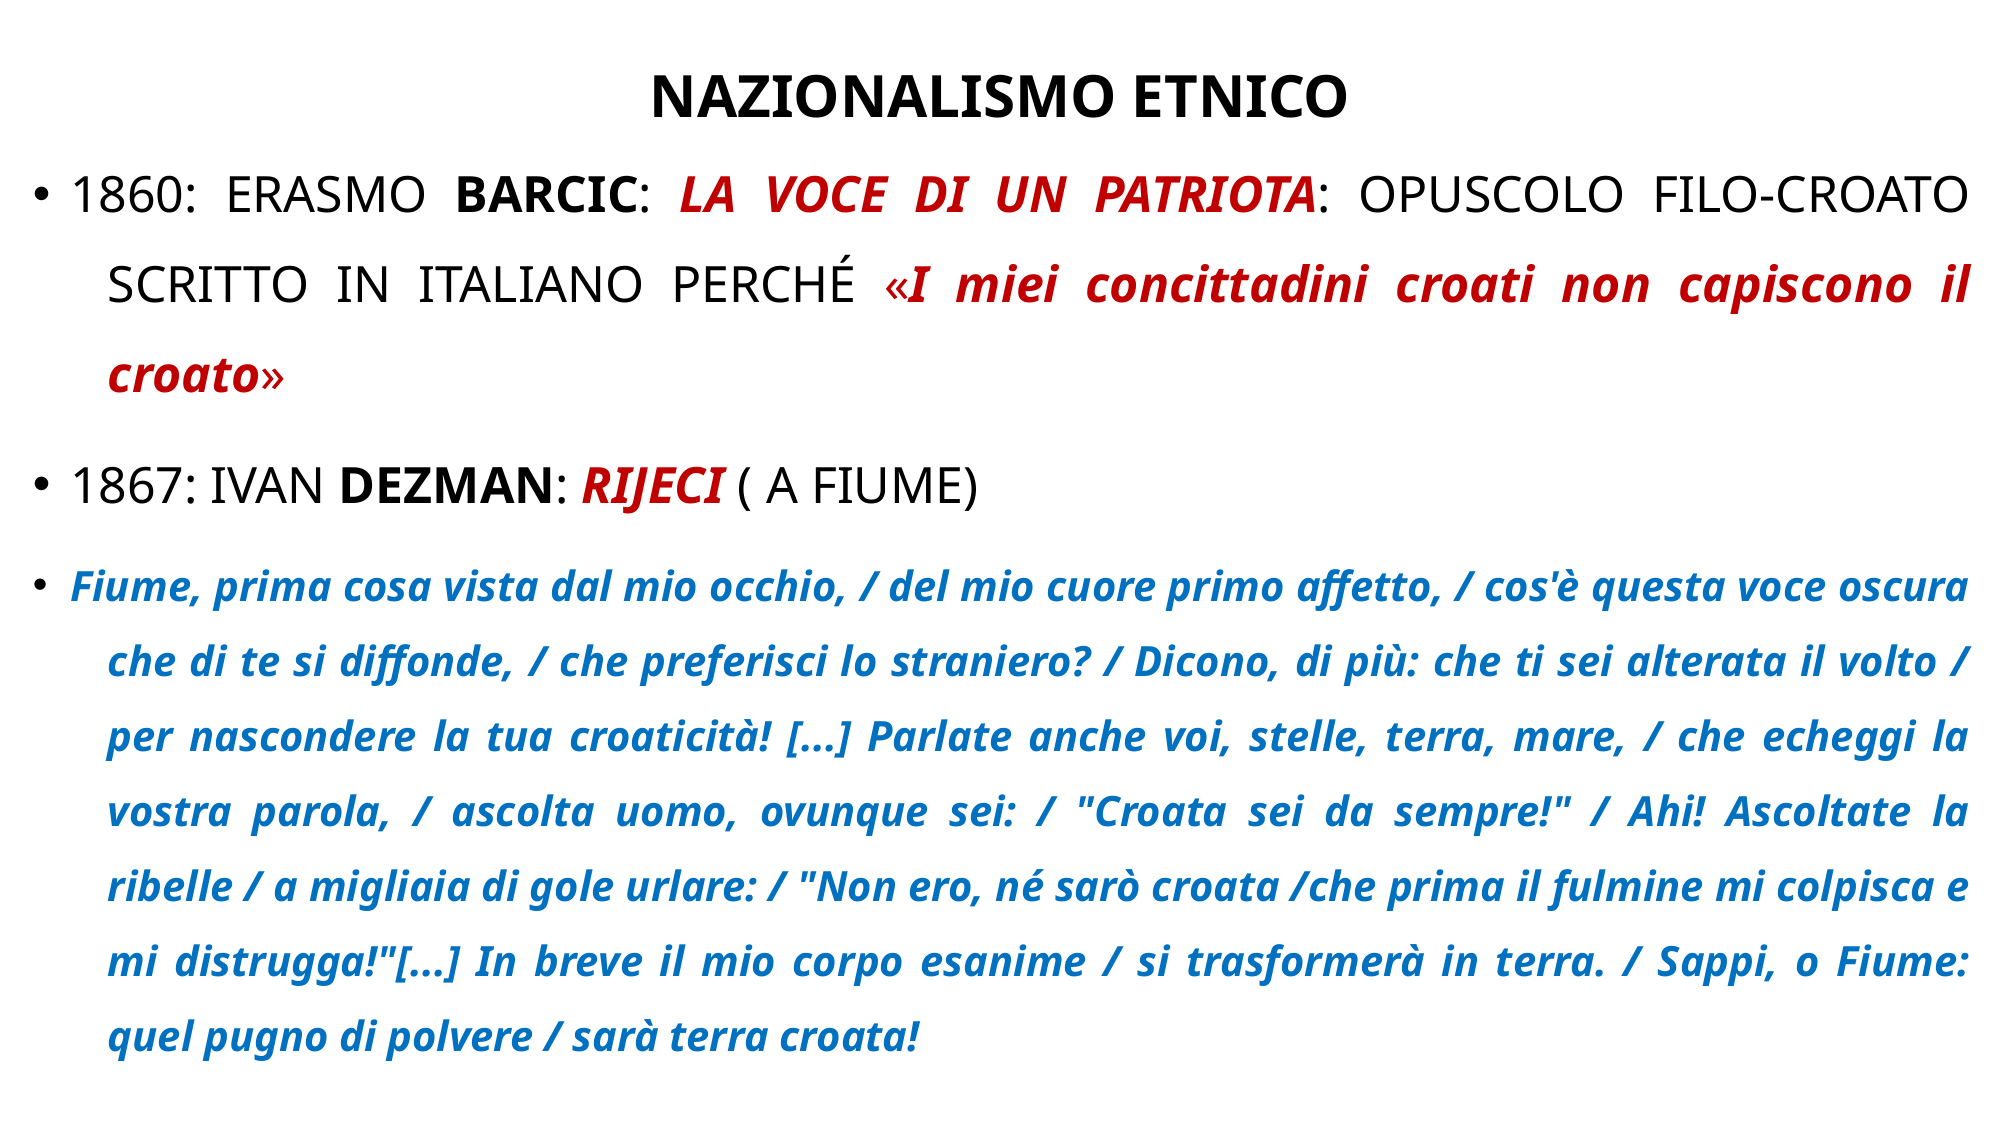

# NAZIONALISMO ETNICO
1860: ERASMO BARCIC: LA VOCE DI UN PATRIOTA: OPUSCOLO FILO-CROATO SCRITTO IN ITALIANO PERCHÉ «I miei concittadini croati non capiscono il croato»
1867: IVAN DEZMAN: RIJECI ( A FIUME)
Fiume, prima cosa vista dal mio occhio, / del mio cuore primo affetto, / cos'è questa voce oscura che di te si diffonde, / che preferisci lo straniero? / Dicono, di più: che ti sei alterata il volto / per nascondere la tua croaticità! [...] Parlate anche voi, stelle, terra, mare, / che echeggi la vostra parola, / ascolta uomo, ovunque sei: / "Croata sei da sempre!" / Ahi! Ascoltate la ribelle / a migliaia di gole urlare: / "Non ero, né sarò croata /che prima il fulmine mi colpisca e mi distrugga!"[...] In breve il mio corpo esanime / si trasformerà in terra. / Sappi, o Fiume: quel pugno di polvere / sarà terra croata!